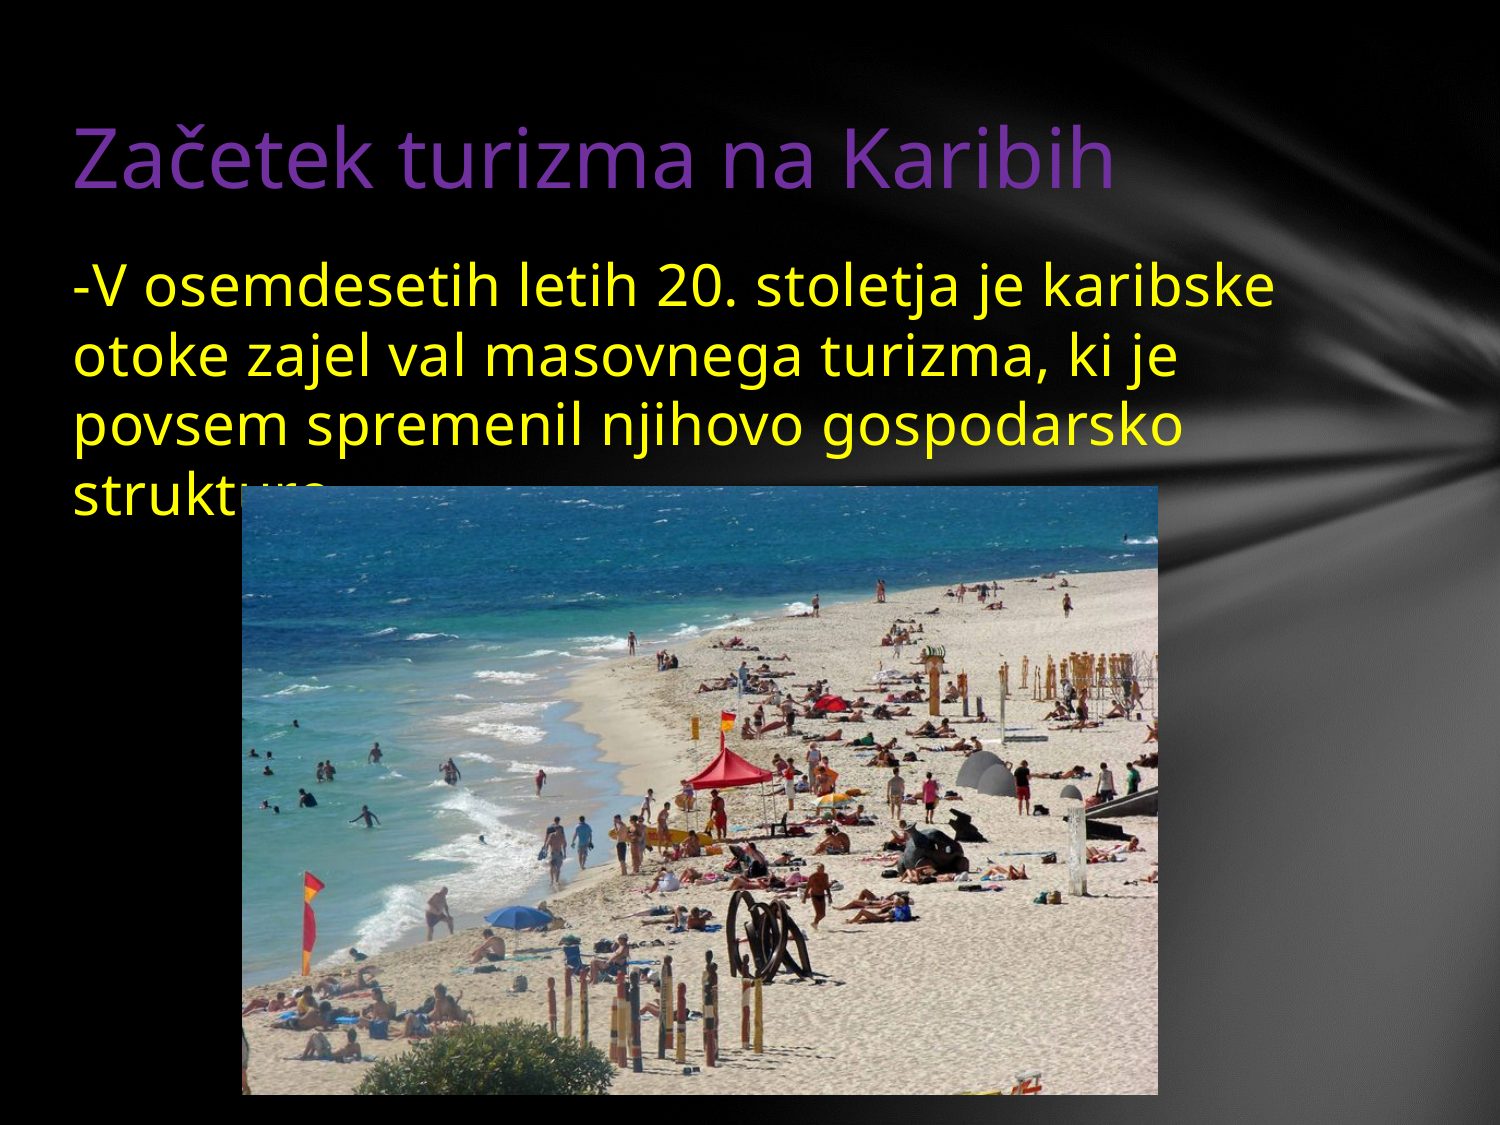

Začetek turizma na Karibih
# -V osemdesetih letih 20. stoletja je karibske otoke zajel val masovnega turizma, ki je povsem spremenil njihovo gospodarsko strukturo.